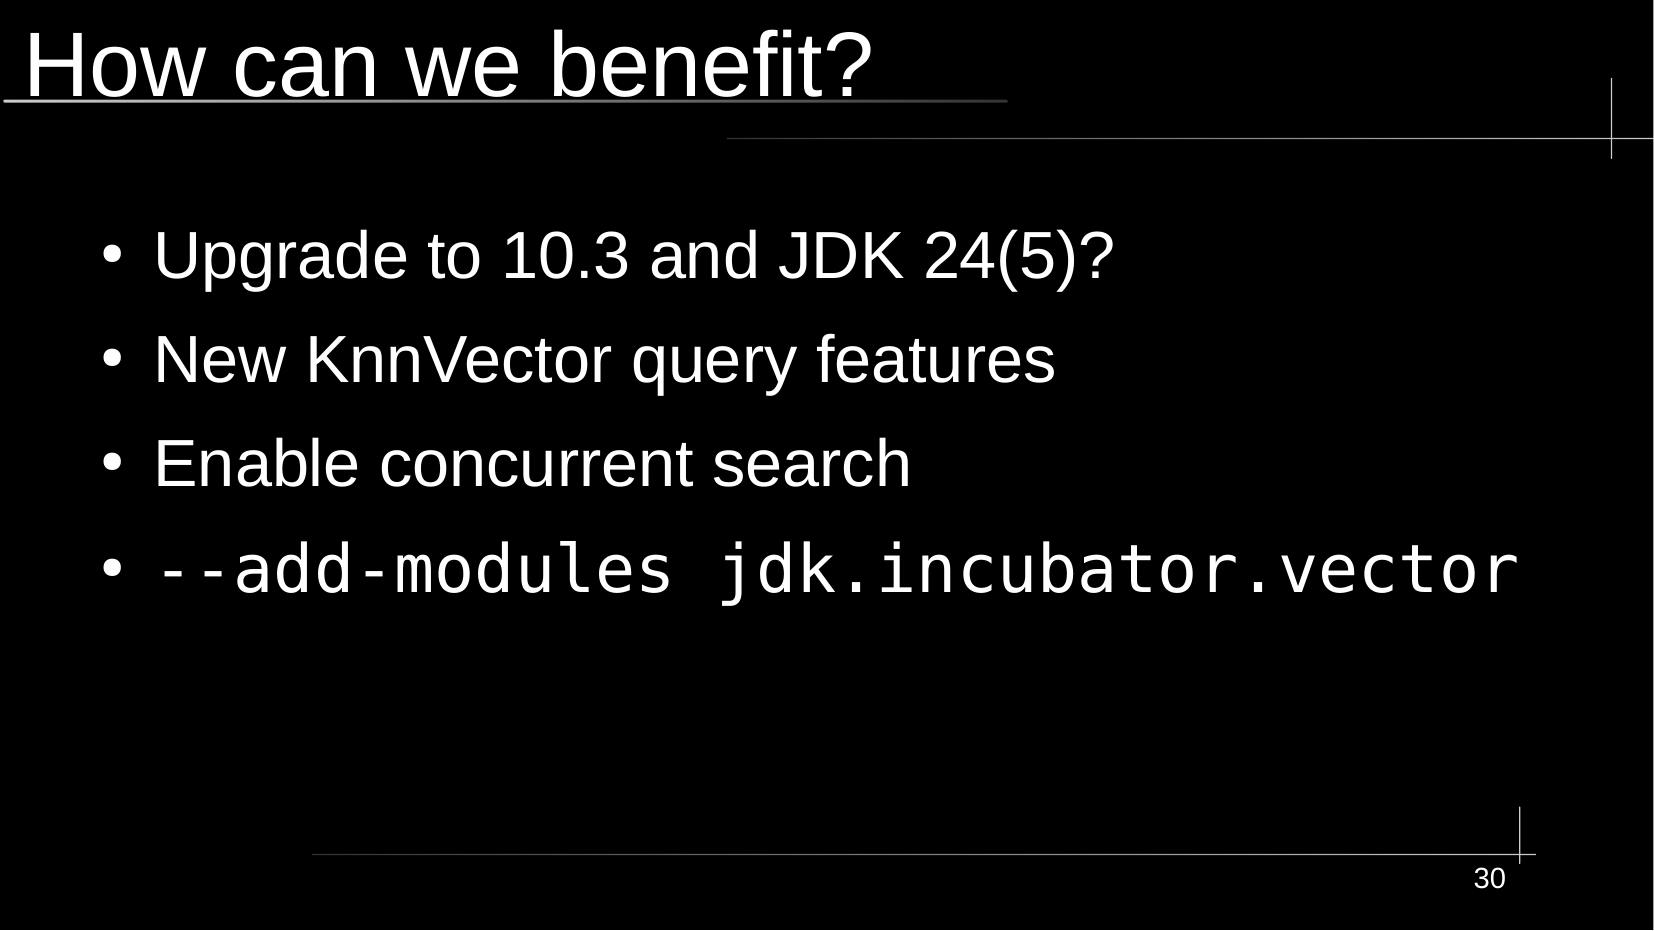

# How can we benefit?
Upgrade to 10.3 and JDK 24(5)?
New KnnVector query features
Enable concurrent search
--add-modules jdk.incubator.vector
30